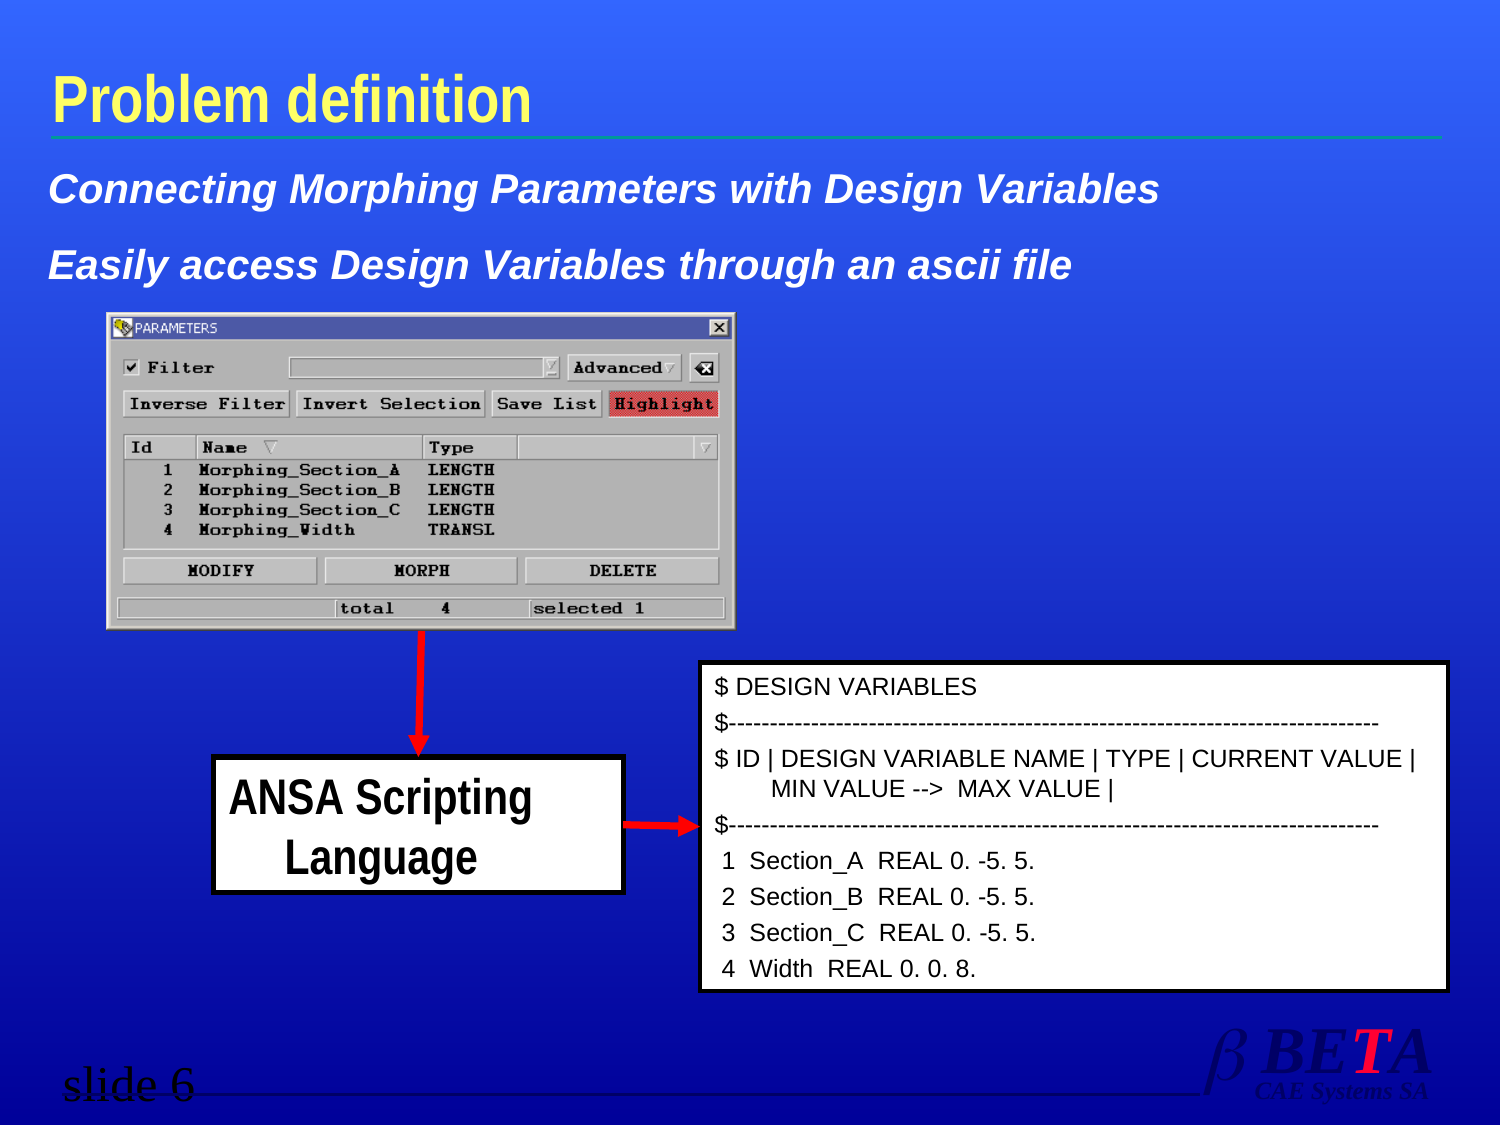

# Problem definition
Connecting Morphing Parameters with Design Variables
Easily access Design Variables through an ascii file
$ DESIGN VARIABLES
$-------------------------------------------------------------------------------
$ ID | DESIGN VARIABLE NAME | TYPE | CURRENT VALUE | MIN VALUE --> MAX VALUE |
$-------------------------------------------------------------------------------
 1 Section_A REAL 0. -5. 5.
 2 Section_B REAL 0. -5. 5.
 3 Section_C REAL 0. -5. 5.
 4 Width REAL 0. 0. 8.
ANSA Scripting Language
6